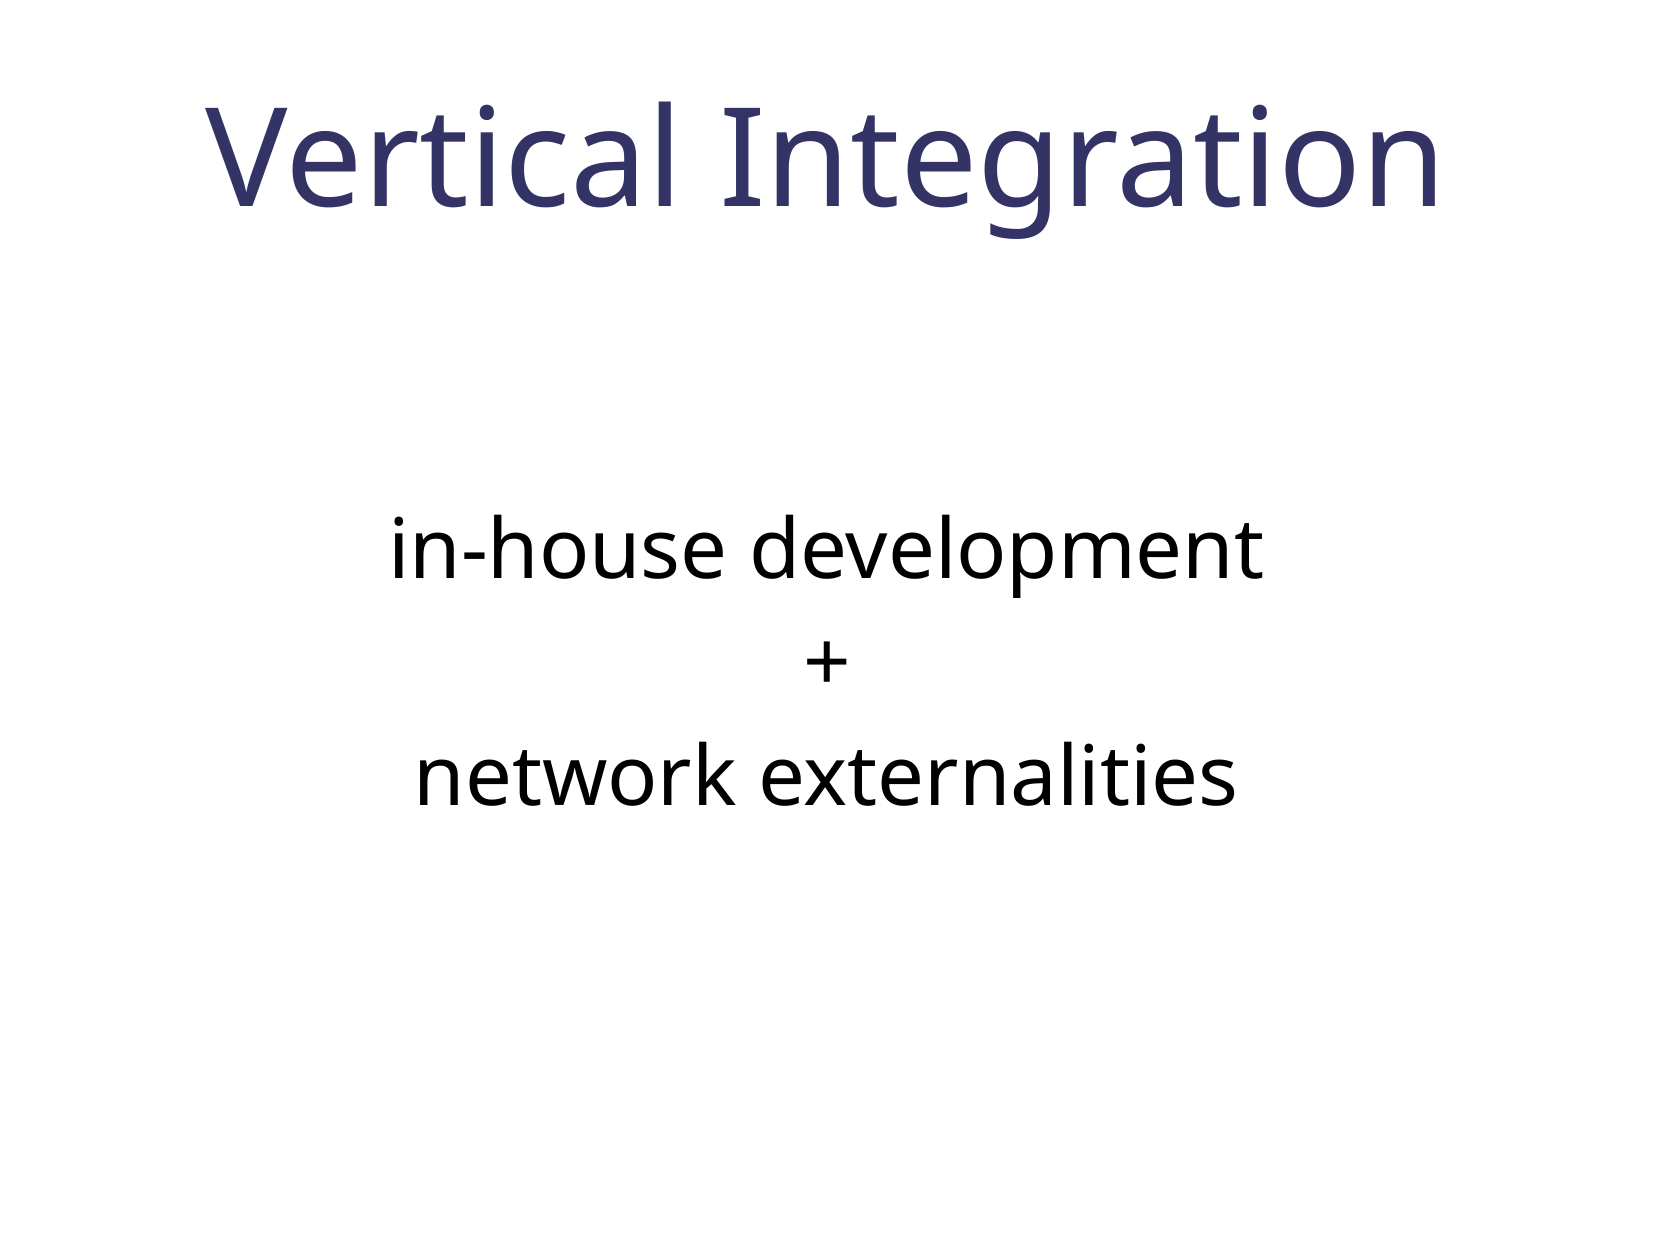

# Vertical Integration
in-house development
+
network externalities